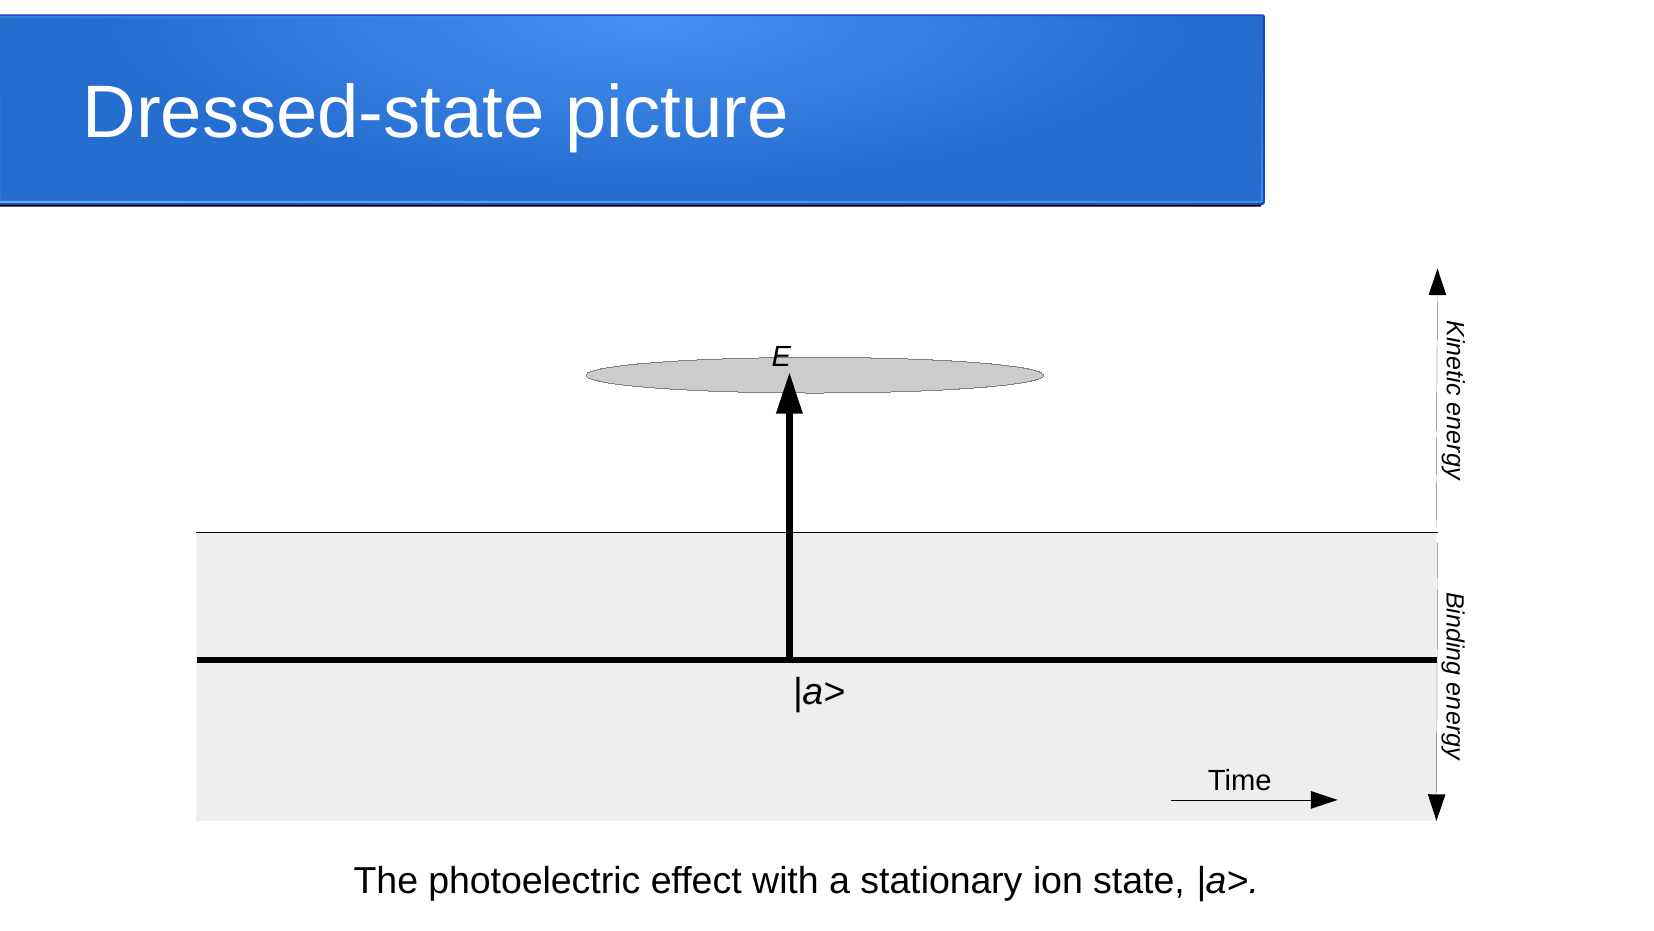

# Dressed-state picture
E
Kinetic energy
Binding energy
|a>
Time
The photoelectric effect with a stationary ion state, |a>.